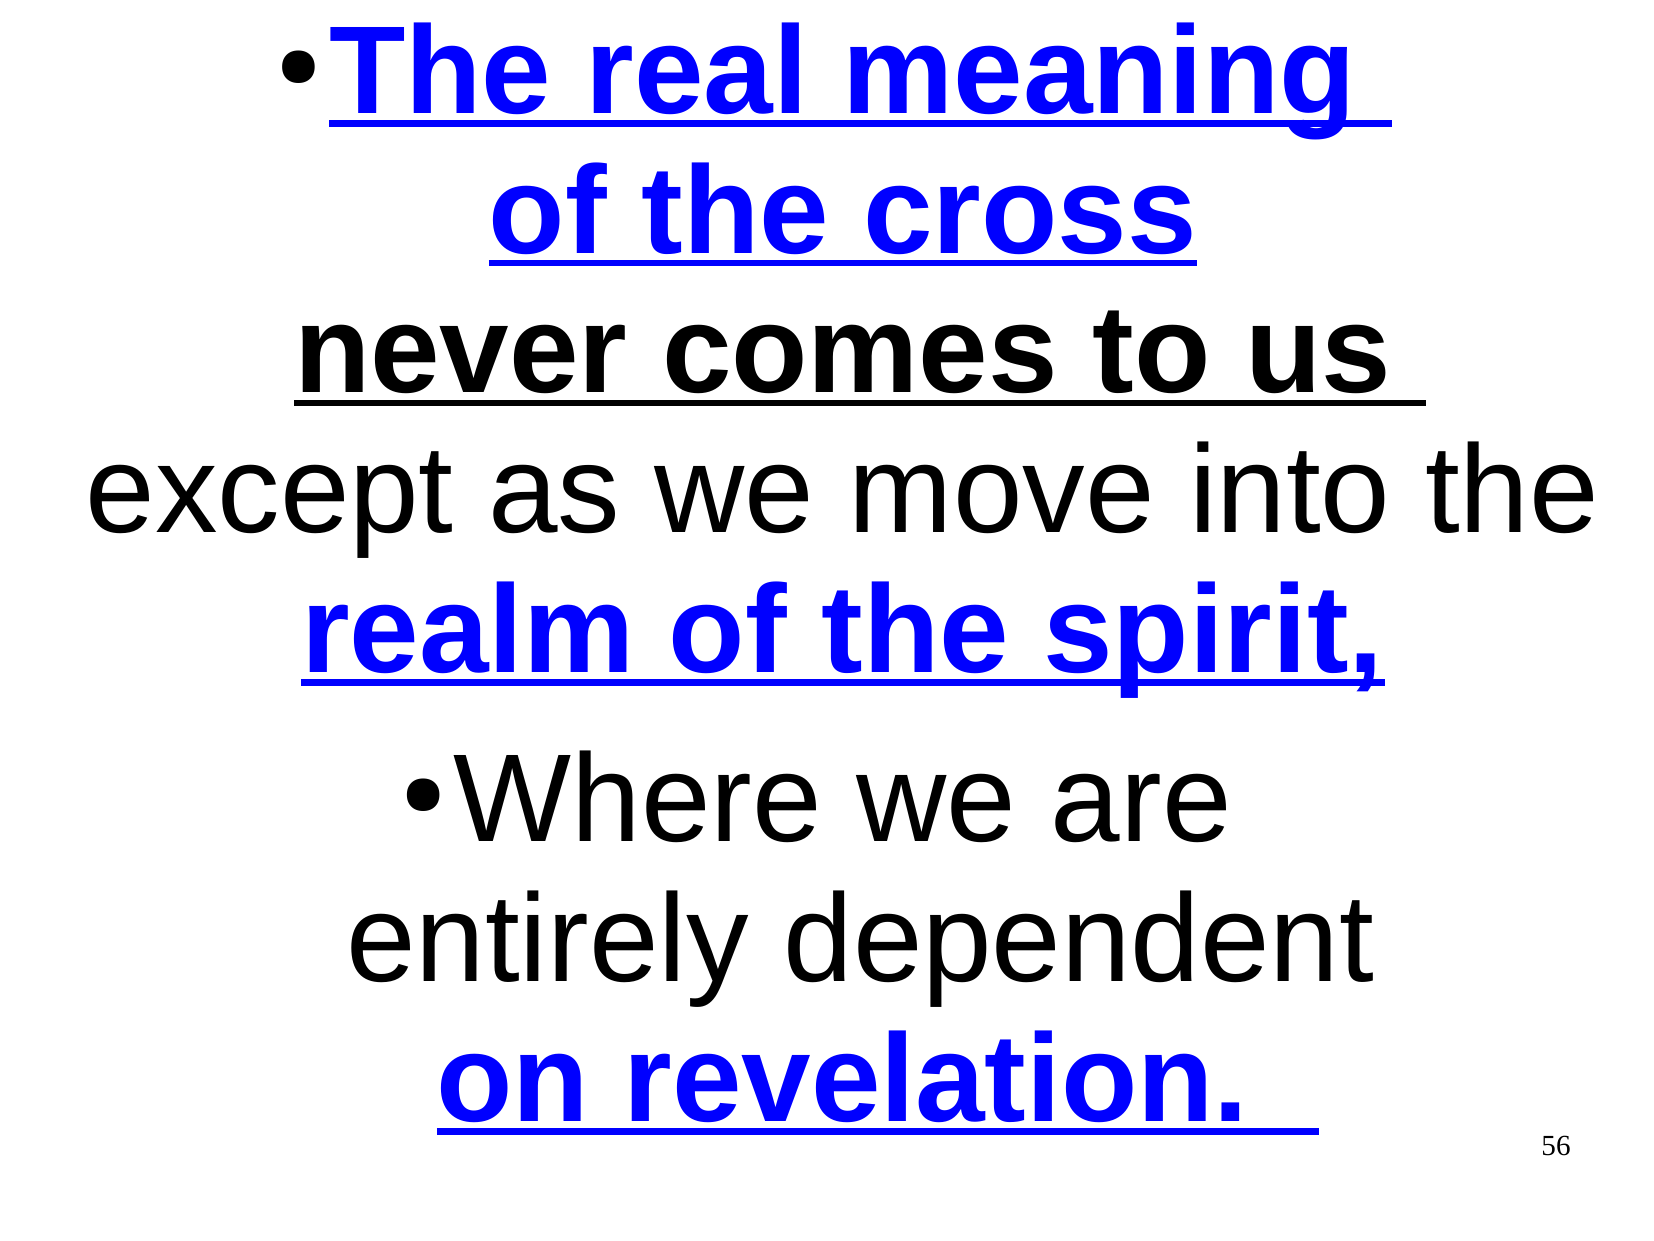

# The real meaning of the cross never comes to us except as we move into the realm of the spirit,
Where we are
entirely dependent
 on revelation.
56